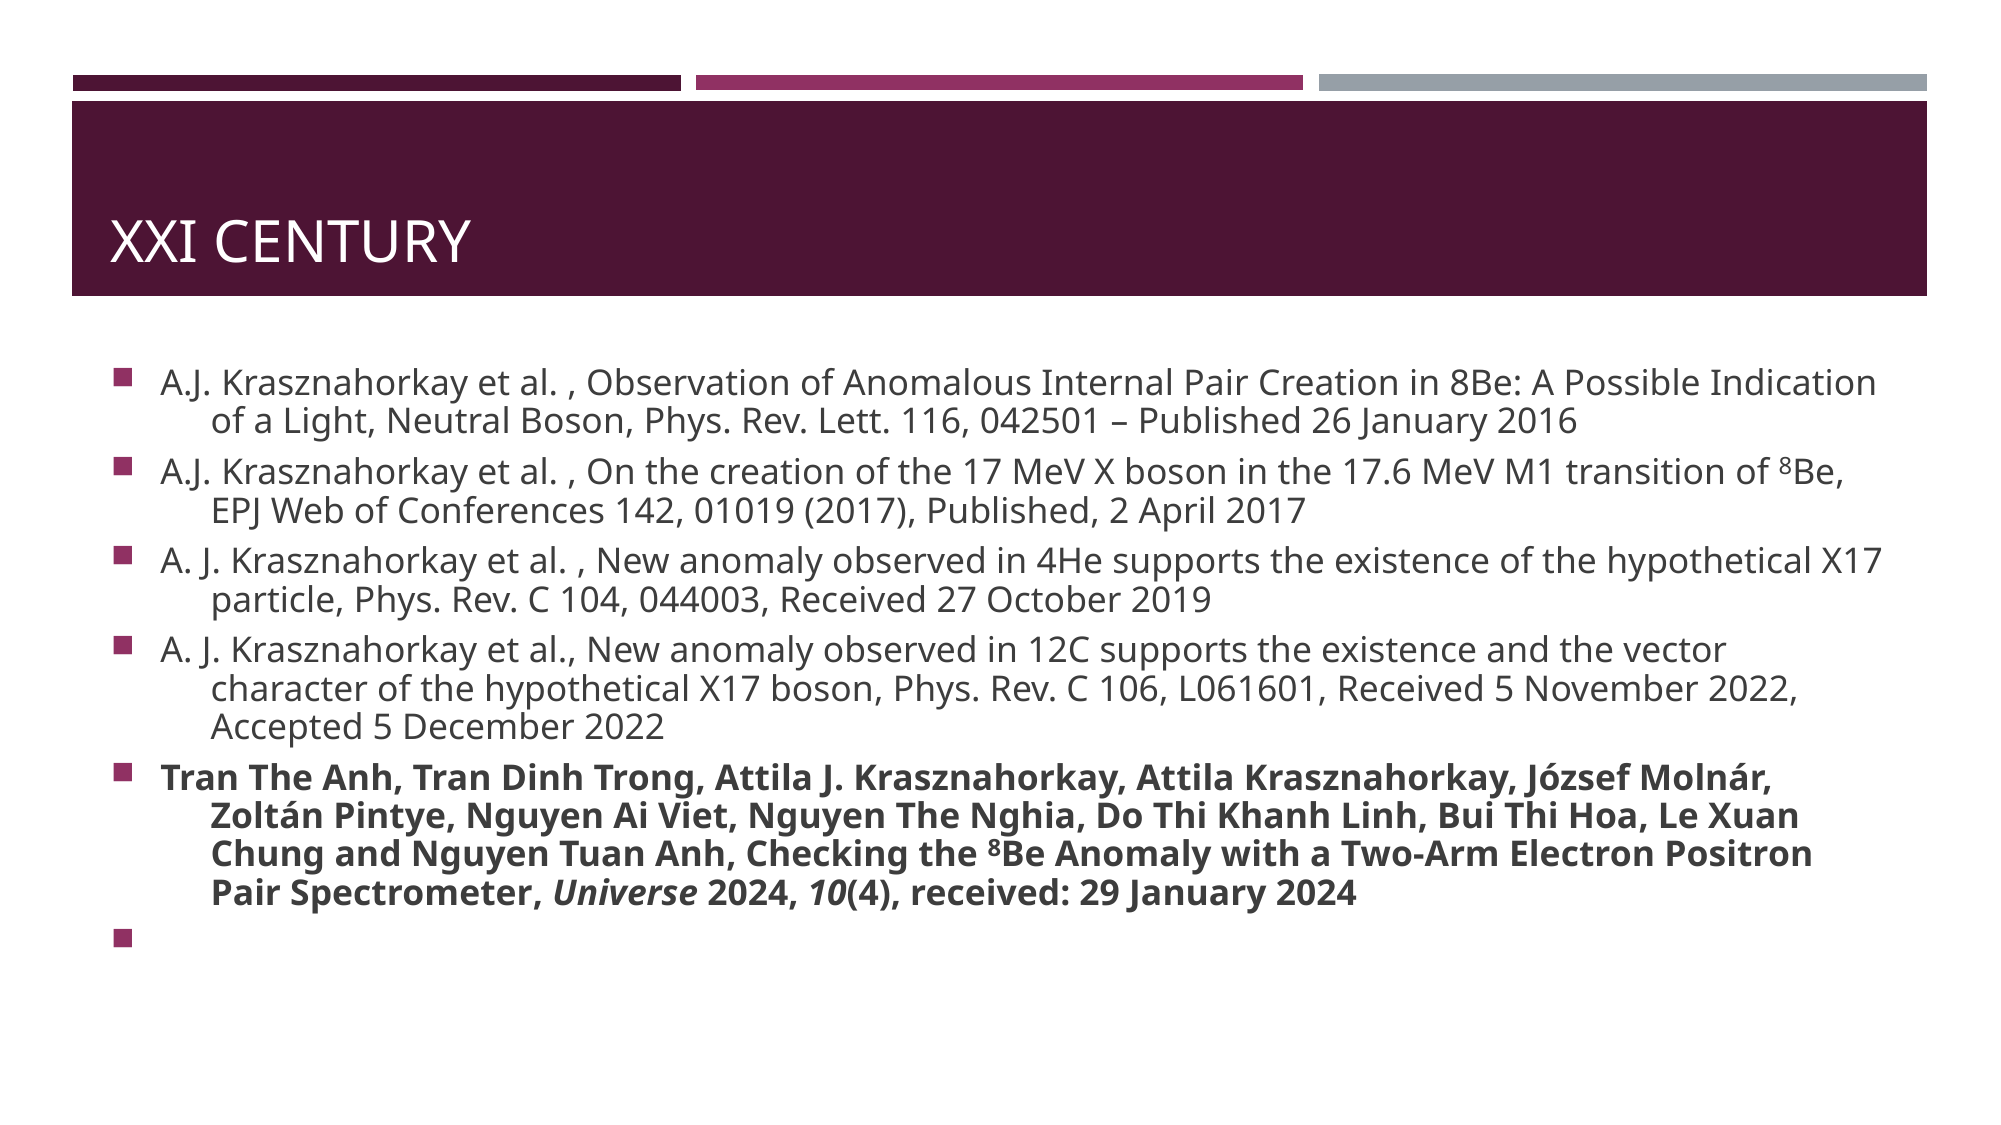

# XXI century
A.J. Krasznahorkay et al. , Observation of Anomalous Internal Pair Creation in 8Be: A Possible Indication of a Light, Neutral Boson, Phys. Rev. Lett. 116, 042501 – Published 26 January 2016
A.J. Krasznahorkay et al. , On the creation of the 17 MeV X boson in the 17.6 MeV M1 transition of 8Be, EPJ Web of Conferences 142, 01019 (2017), Published, 2 April 2017
A. J. Krasznahorkay et al. , New anomaly observed in 4He supports the existence of the hypothetical X17 particle, Phys. Rev. C 104, 044003, Received 27 October 2019
A. J. Krasznahorkay et al., New anomaly observed in 12C supports the existence and the vector character of the hypothetical X17 boson, Phys. Rev. C 106, L061601, Received 5 November 2022, Accepted 5 December 2022
Tran The Anh, Tran Dinh Trong, Attila J. Krasznahorkay, Attila Krasznahorkay, József Molnár, Zoltán Pintye, Nguyen Ai Viet, Nguyen The Nghia, Do Thi Khanh Linh, Bui Thi Hoa, Le Xuan Chung and Nguyen Tuan Anh, Checking the 8Be Anomaly with a Two-Arm Electron Positron Pair Spectrometer, Universe 2024, 10(4), received: 29 January 2024